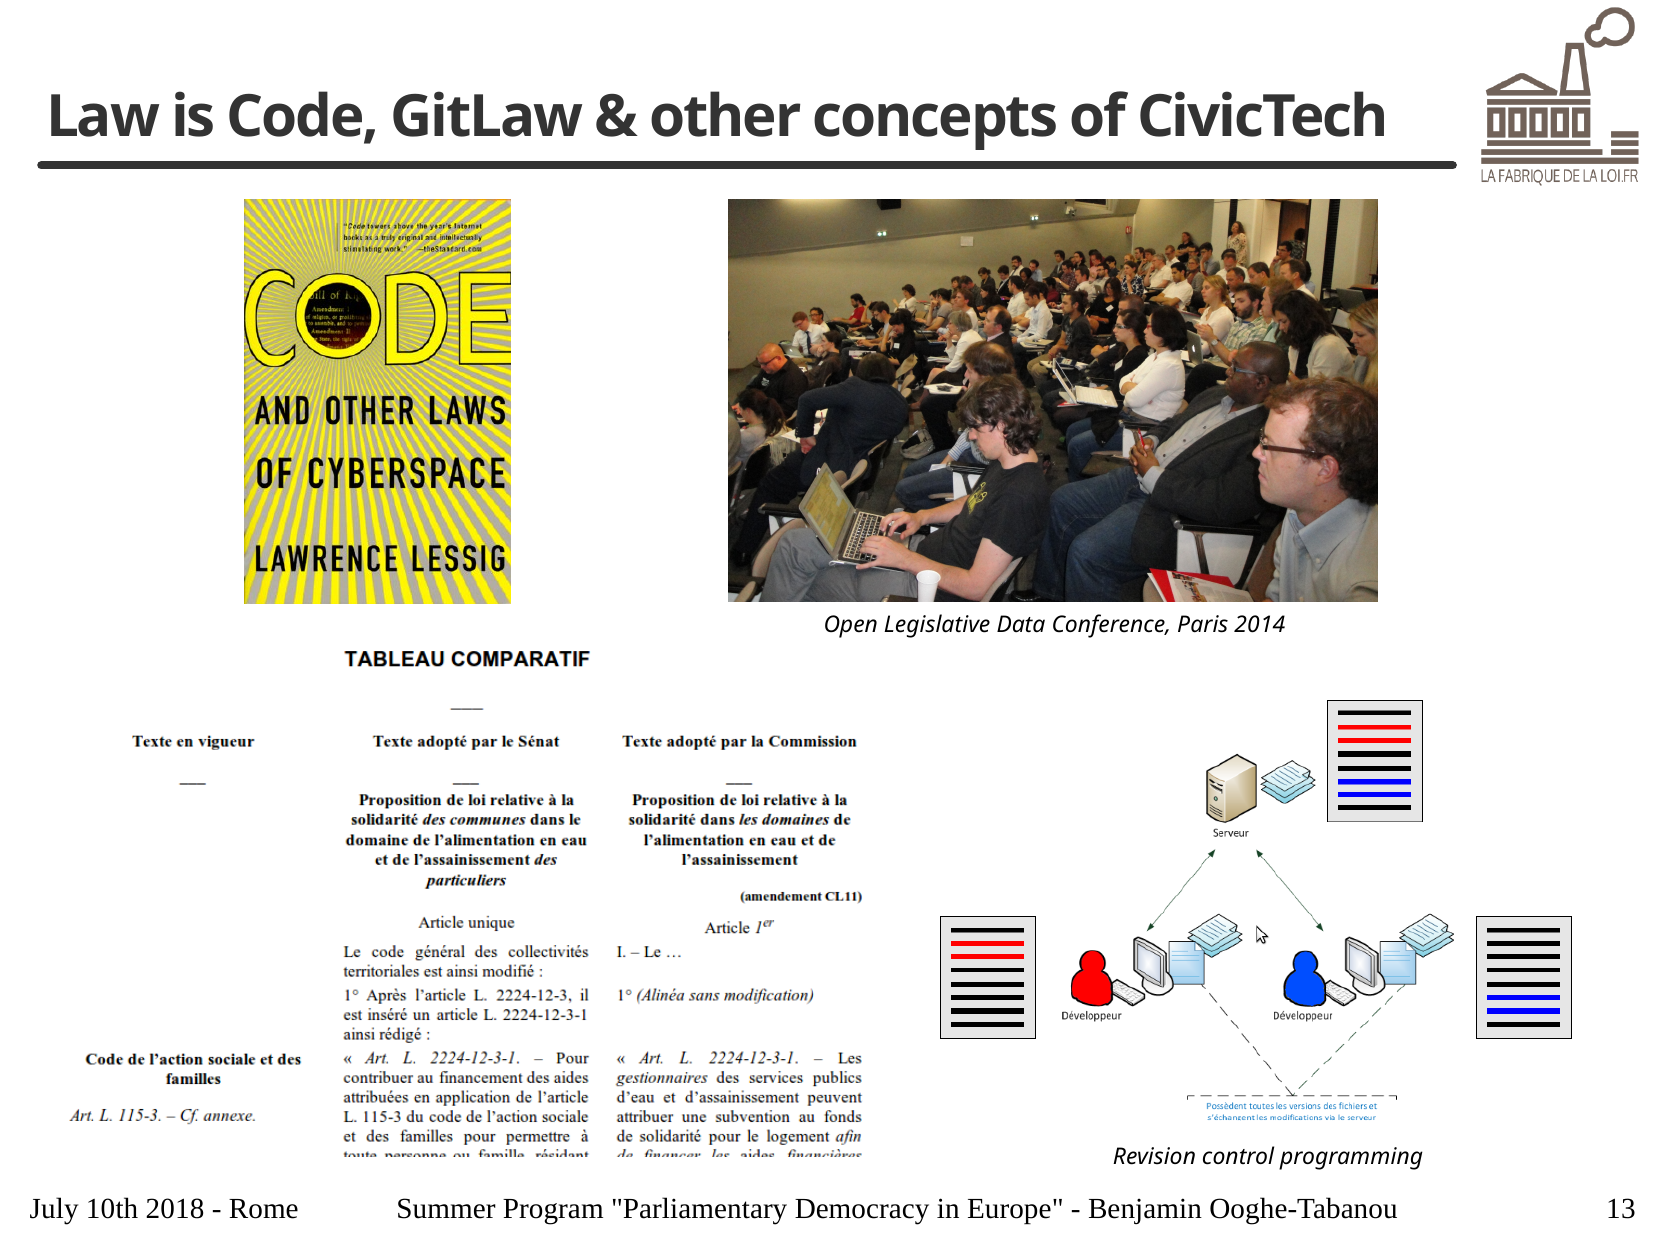

# Law is Code, GitLaw & other concepts of CivicTech
Open Legislative Data Conference, Paris 2014
Revision control programming
July 10th 2018 - Rome
Summer Program "Parliamentary Democracy in Europe" - Benjamin Ooghe-Tabanou
13